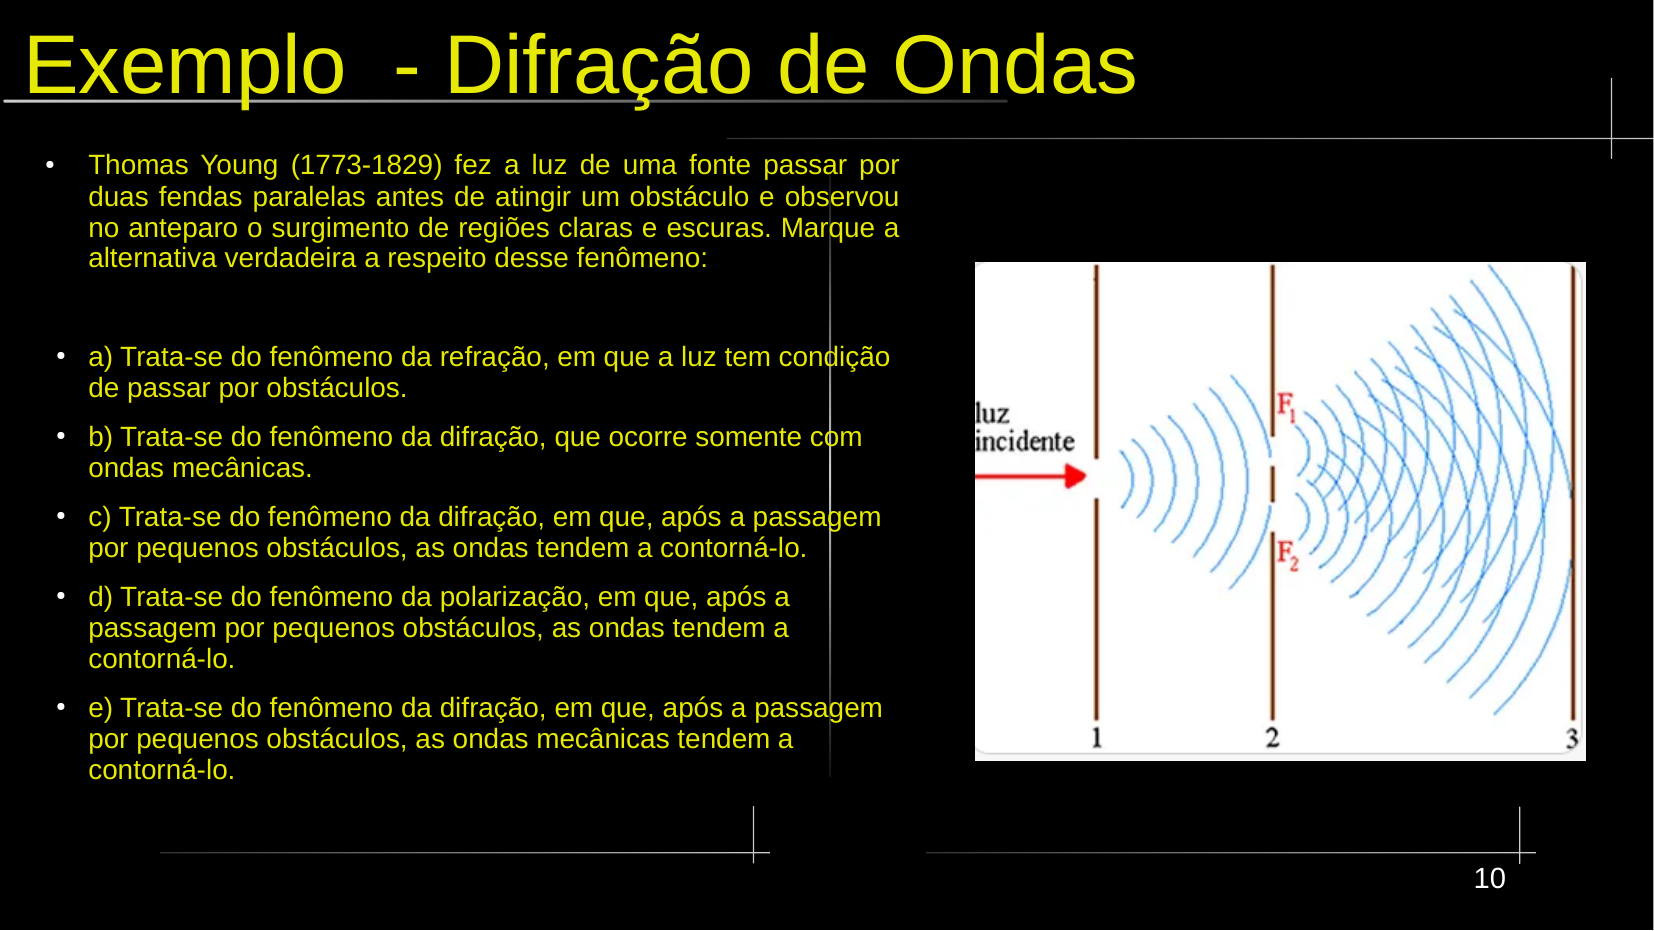

# Exemplo - Difração de Ondas
Thomas Young (1773-1829) fez a luz de uma fonte passar por duas fendas paralelas antes de atingir um obstáculo e observou no anteparo o surgimento de regiões claras e escuras. Marque a alternativa verdadeira a respeito desse fenômeno:
a) Trata-se do fenômeno da refração, em que a luz tem condição de passar por obstáculos.
b) Trata-se do fenômeno da difração, que ocorre somente com ondas mecânicas.
c) Trata-se do fenômeno da difração, em que, após a passagem por pequenos obstáculos, as ondas tendem a contorná-lo.
d) Trata-se do fenômeno da polarização, em que, após a passagem por pequenos obstáculos, as ondas tendem a contorná-lo.
e) Trata-se do fenômeno da difração, em que, após a passagem por pequenos obstáculos, as ondas mecânicas tendem a contorná-lo.
10